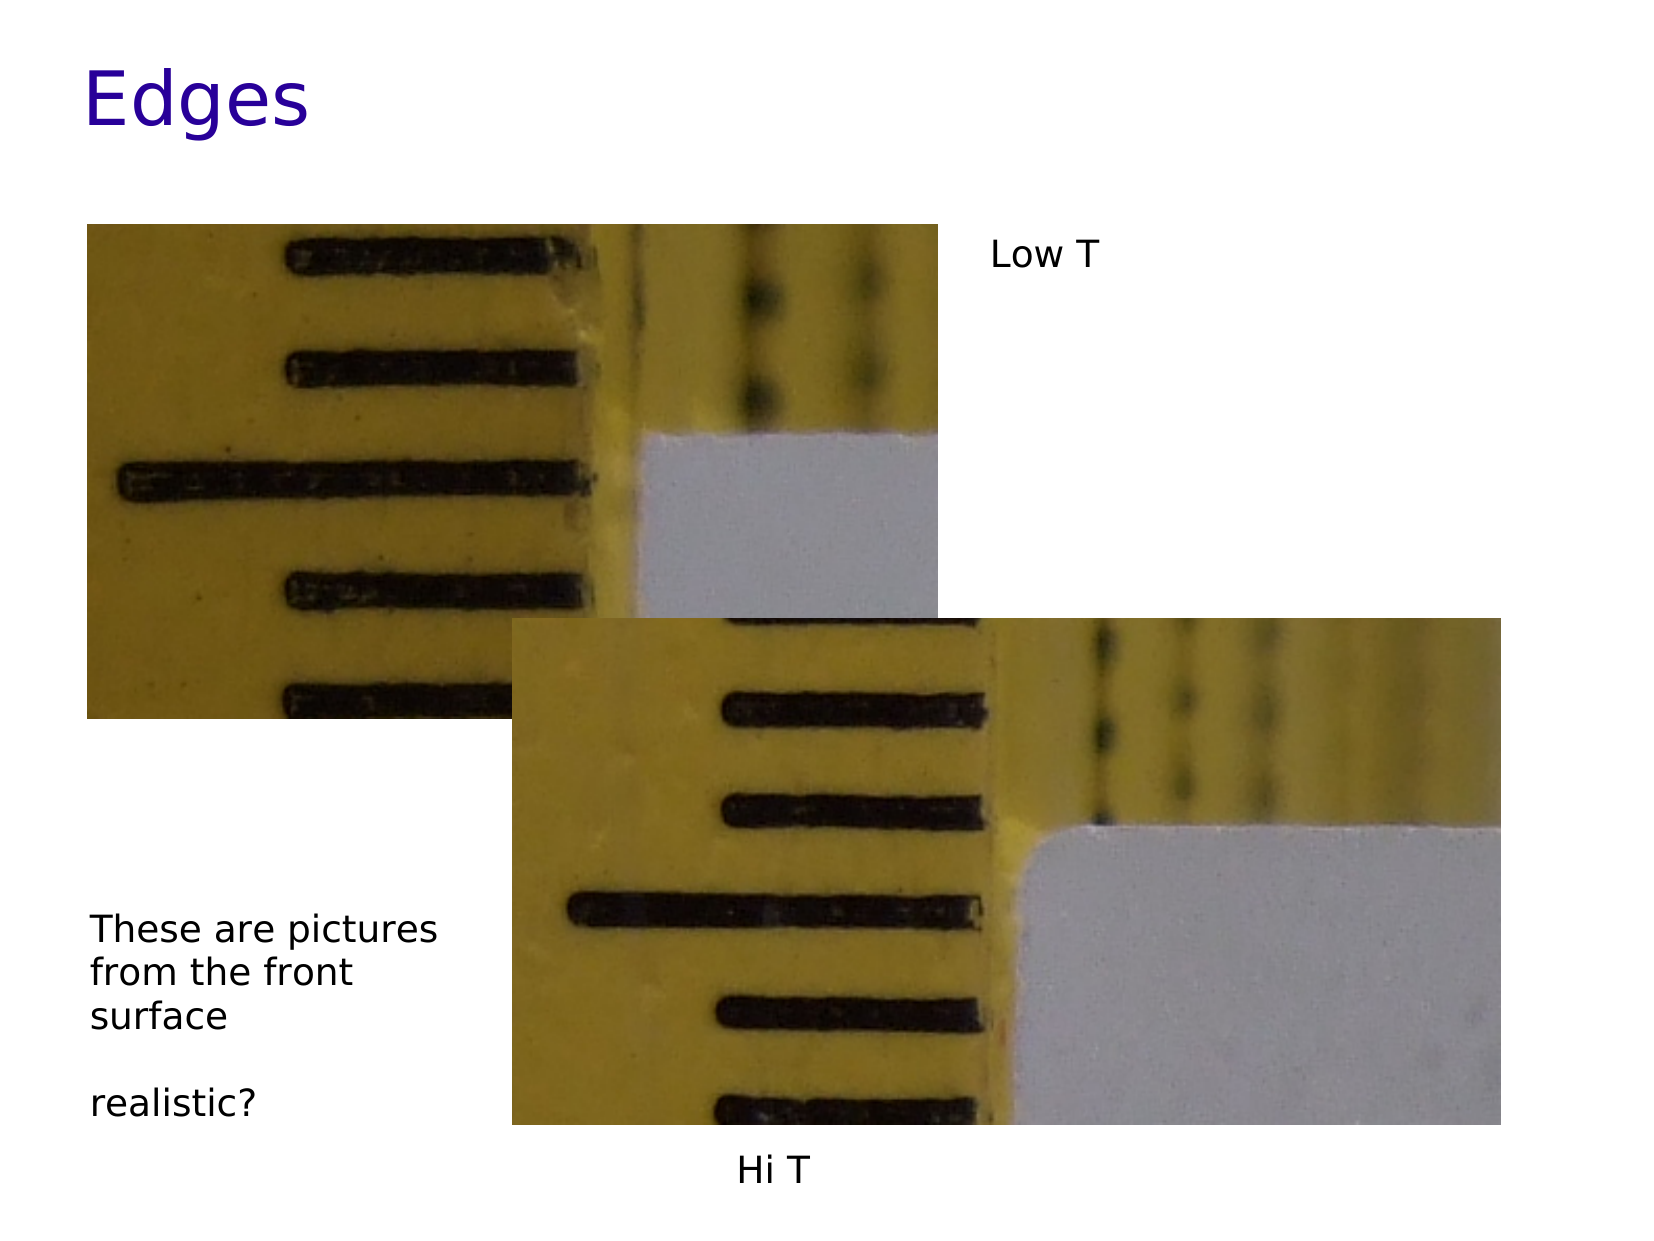

# Edges
Low T
These are pictures
from the front
surface
realistic?
Hi T